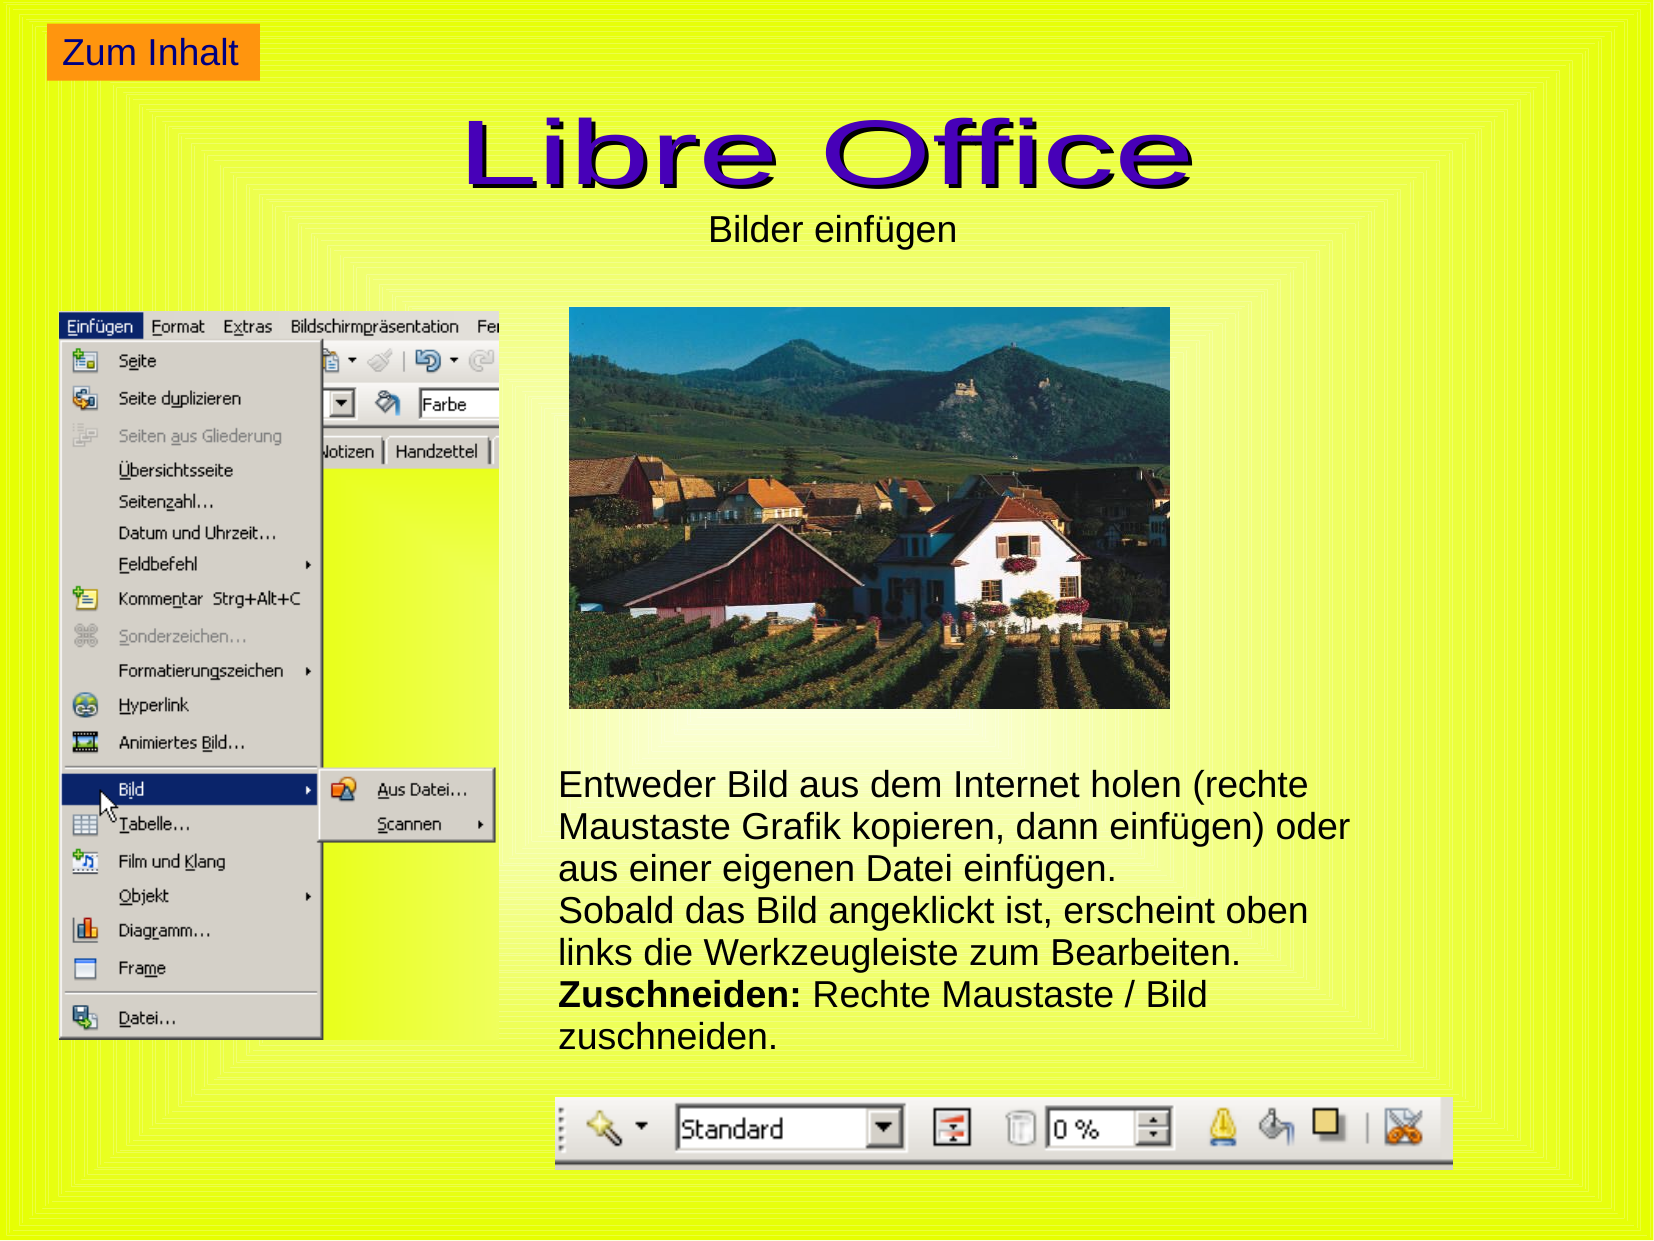

Zum Inhalt
# Libre Office
Bilder einfügen
Entweder Bild aus dem Internet holen (rechte Maustaste Grafik kopieren, dann einfügen) oder aus einer eigenen Datei einfügen.
Sobald das Bild angeklickt ist, erscheint oben links die Werkzeugleiste zum Bearbeiten.
Zuschneiden: Rechte Maustaste / Bild zuschneiden.